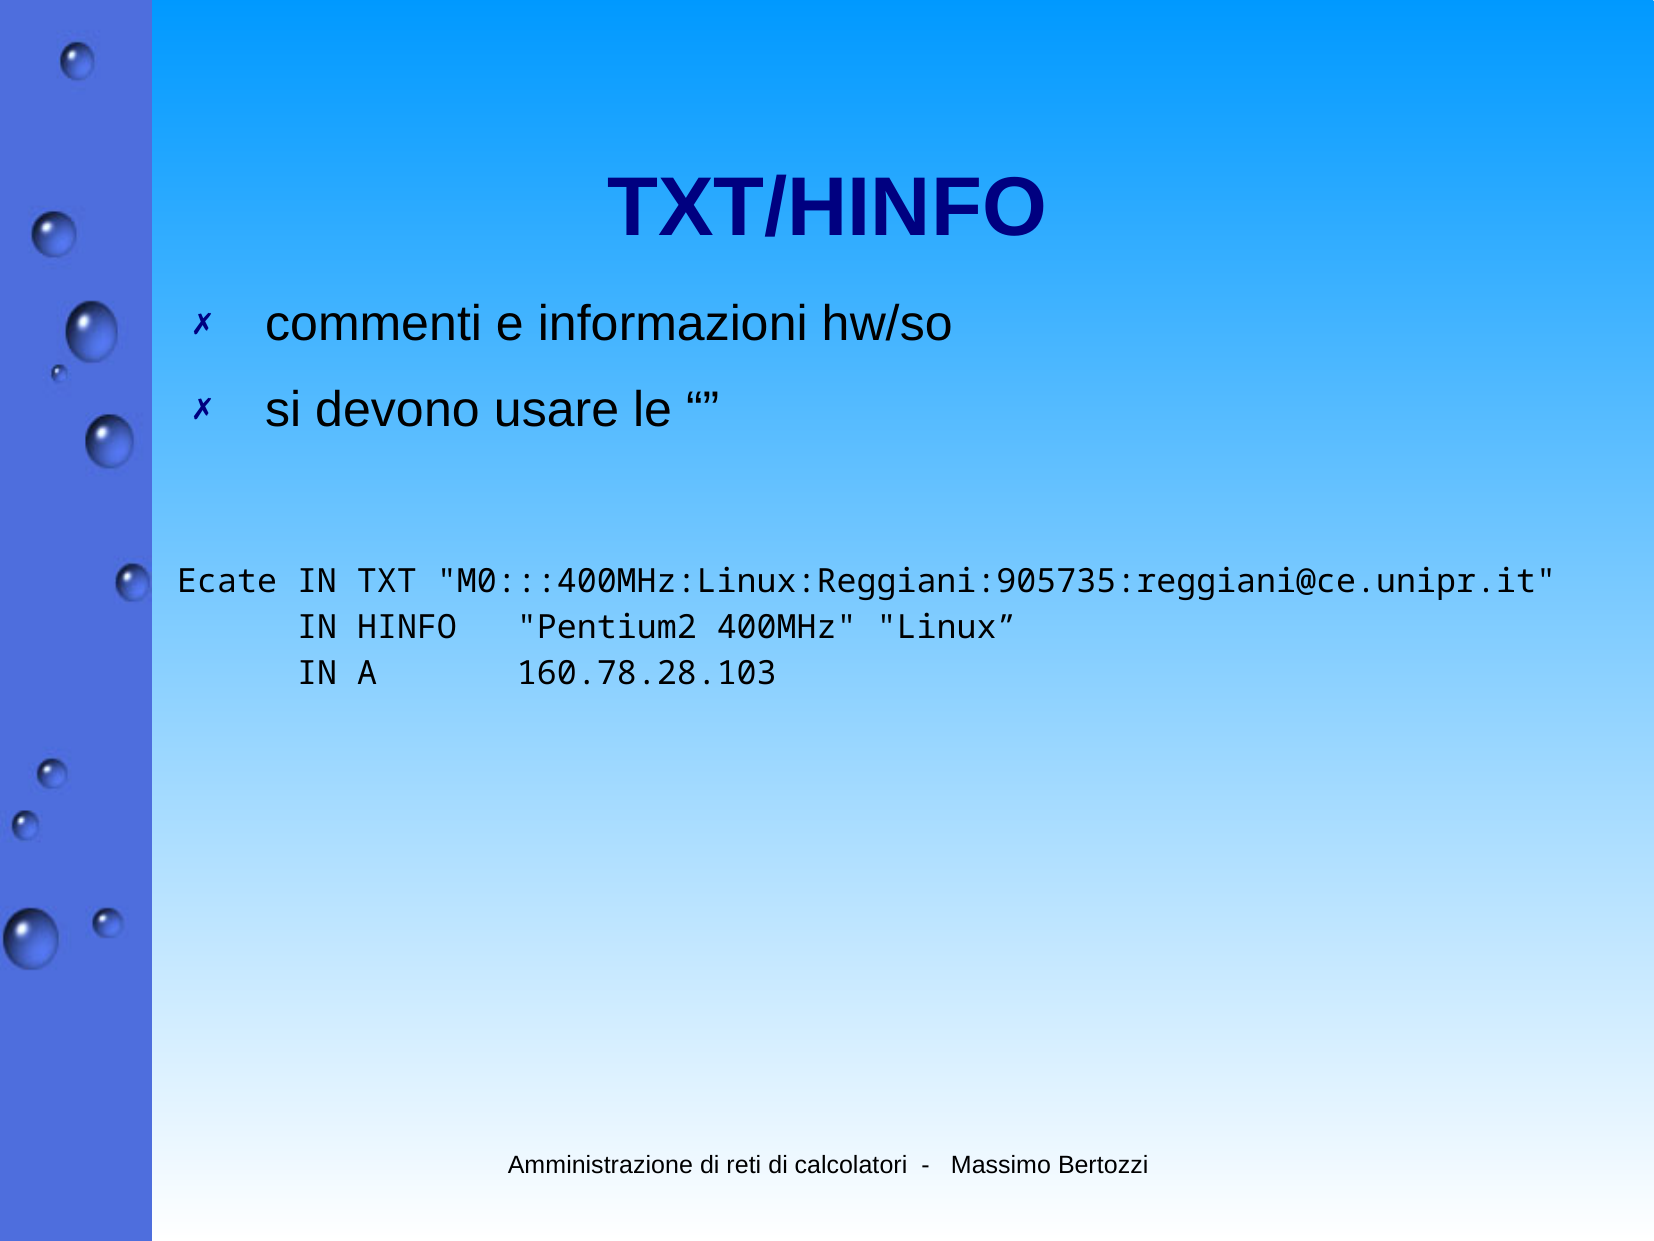

# TXT/HINFO
commenti e informazioni hw/so
si devono usare le “”
Ecate IN TXT "M0:::400MHz:Linux:Reggiani:905735:reggiani@ce.unipr.it"
 IN HINFO "Pentium2 400MHz" "Linux”
 IN A 160.78.28.103